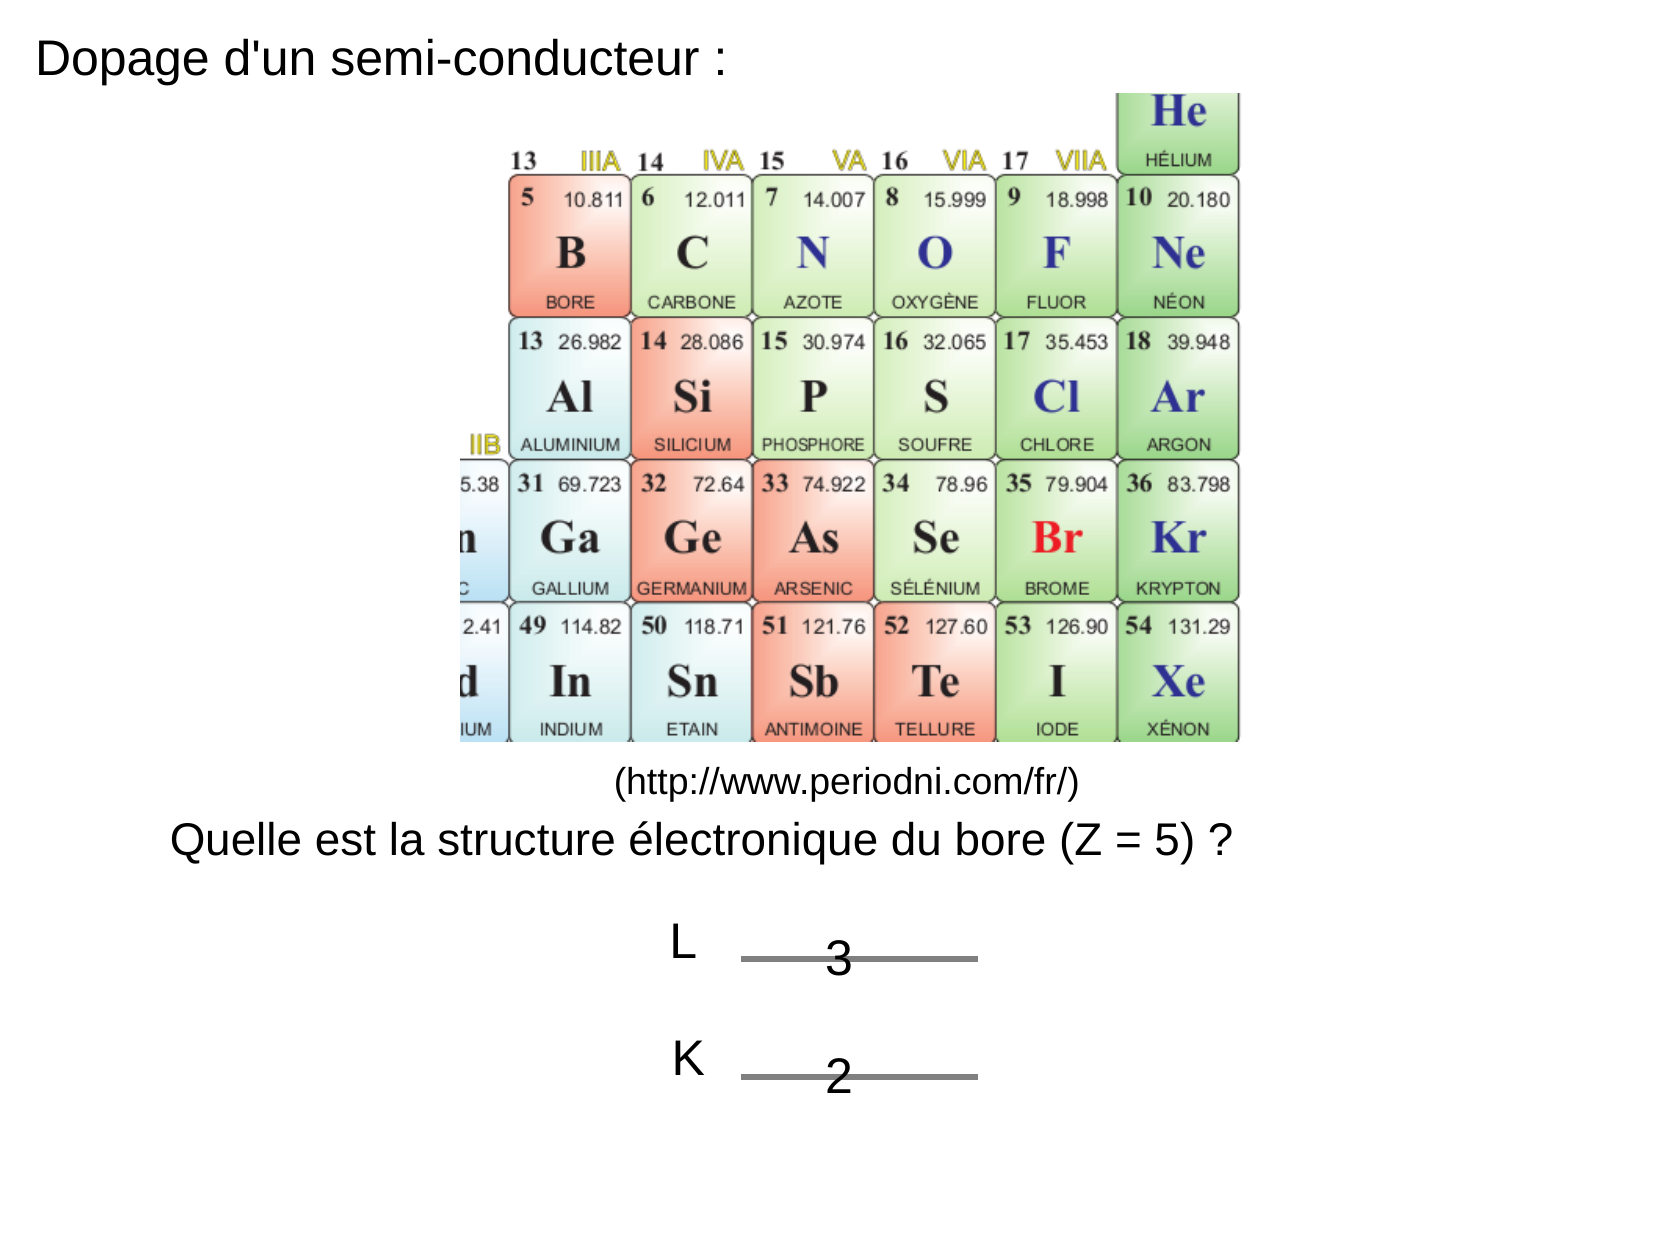

Dopage d'un semi-conducteur :
 (http://www.periodni.com/fr/)
Quelle est la structure électronique du bore (Z = 5) ?
L
3
K
2